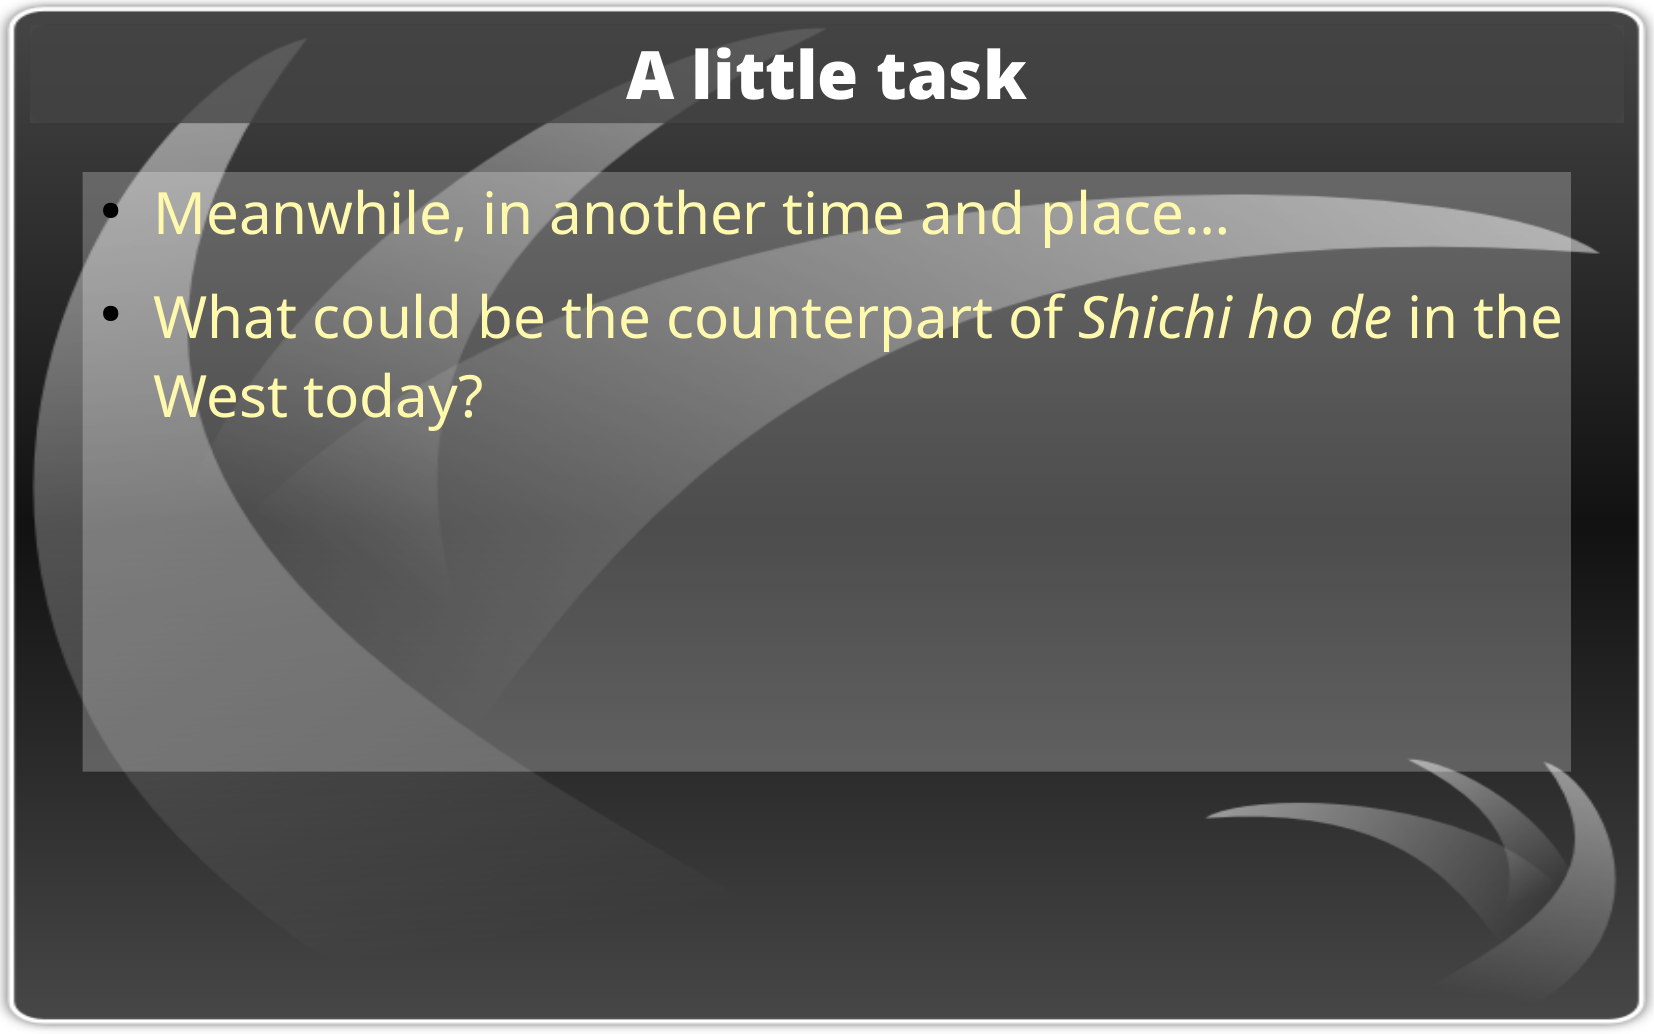

# A little task
Meanwhile, in another time and place…
What could be the counterpart of Shichi ho de in the West today?